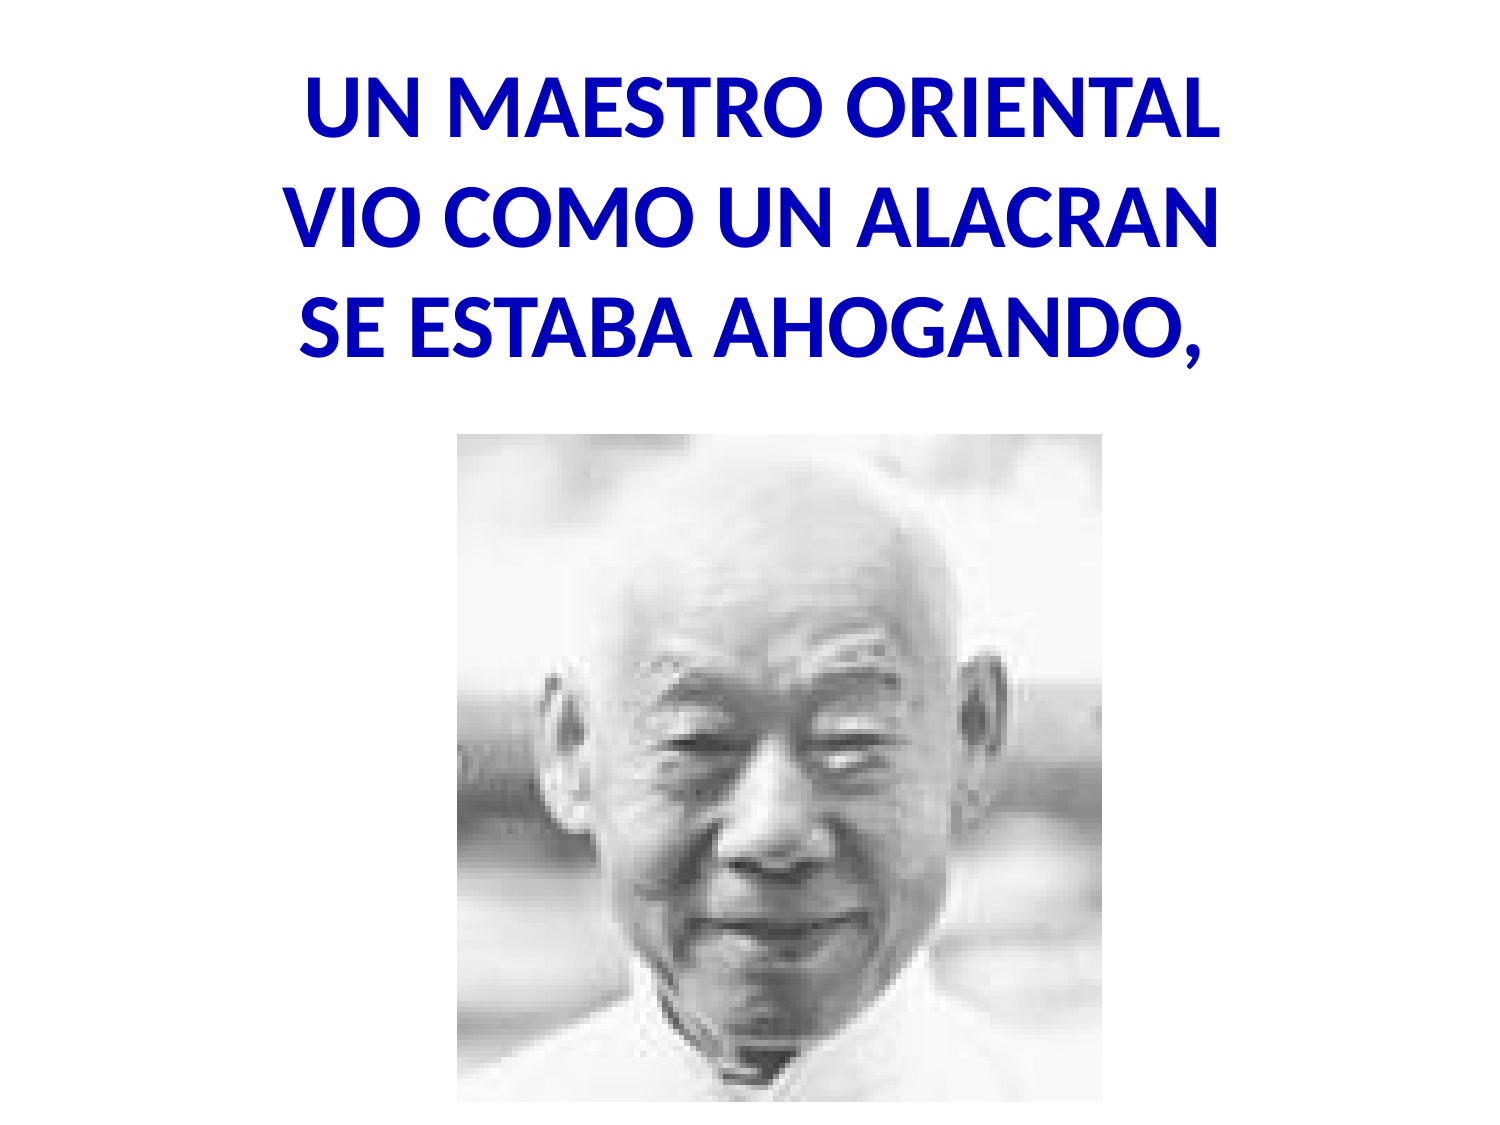

UN MAESTRO ORIENTAL
VIO COMO UN ALACRAN
SE ESTABA AHOGANDO,